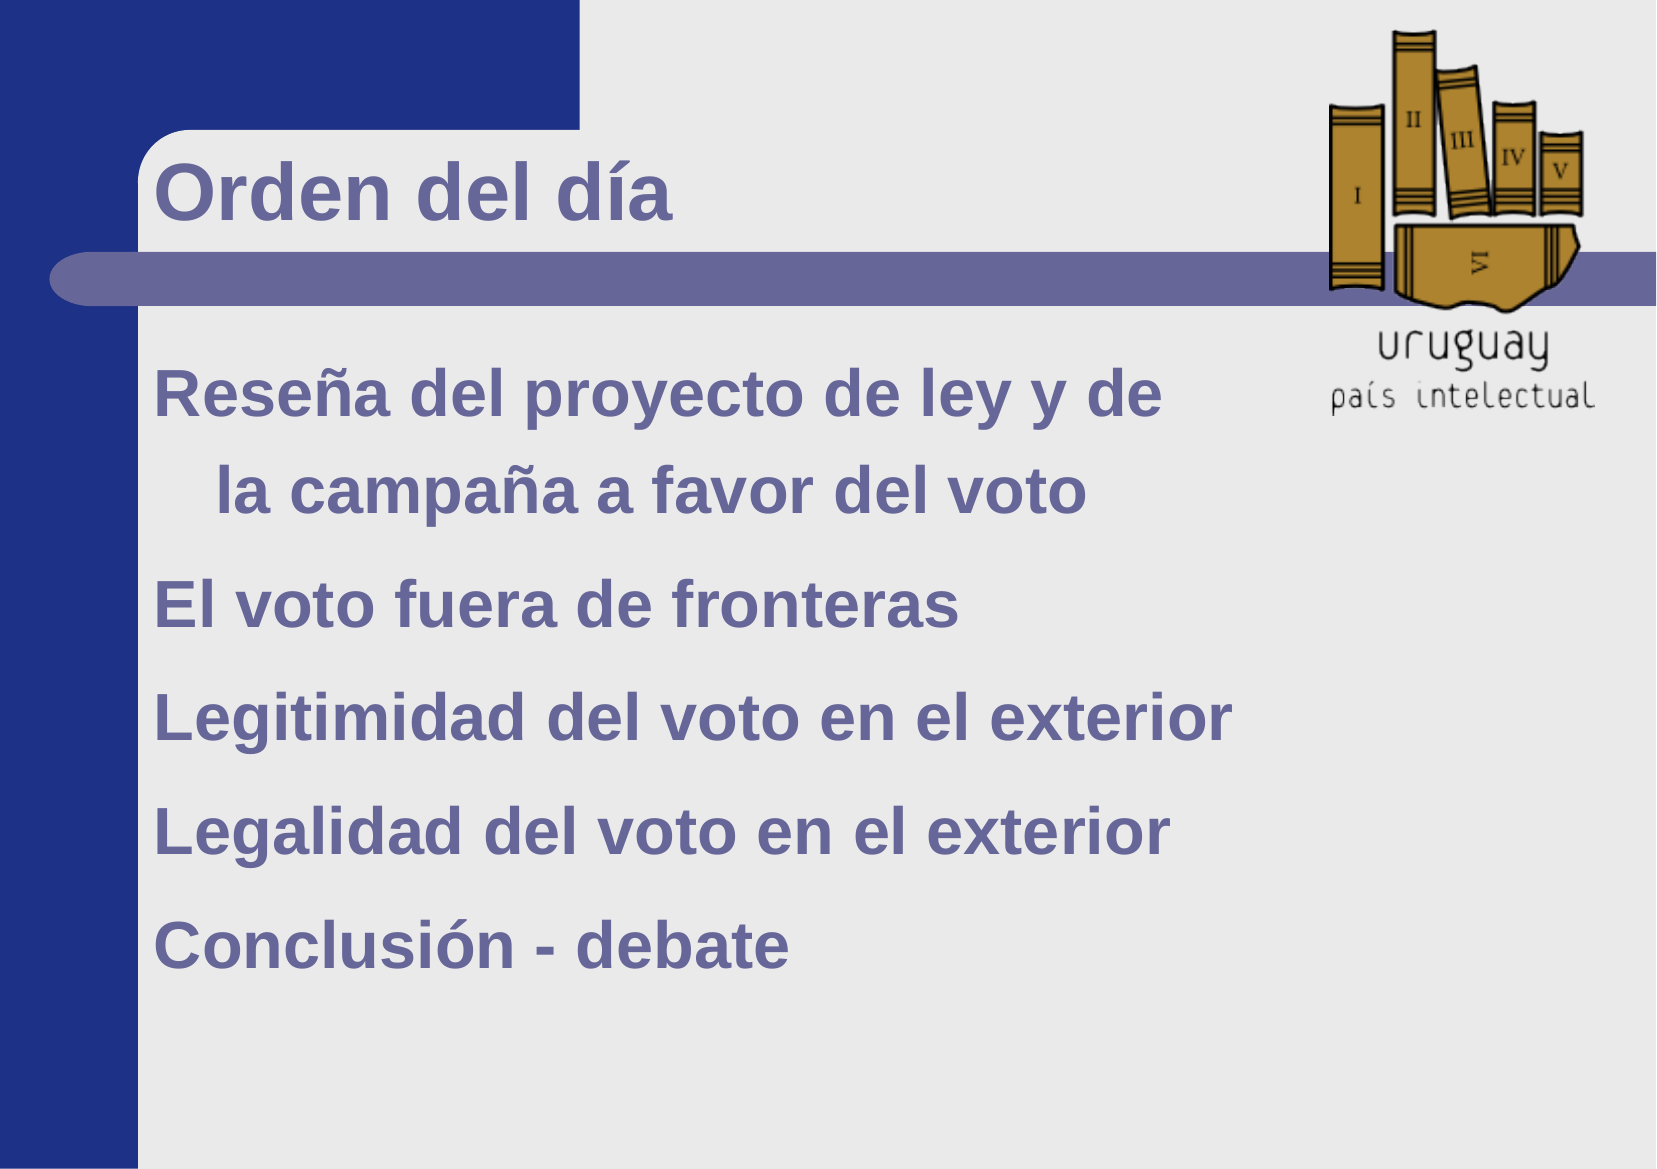

# Orden del día
Reseña del proyecto de ley y de
la campaña a favor del voto
El voto fuera de fronteras
Legitimidad del voto en el exterior
Legalidad del voto en el exterior
Conclusión - debate